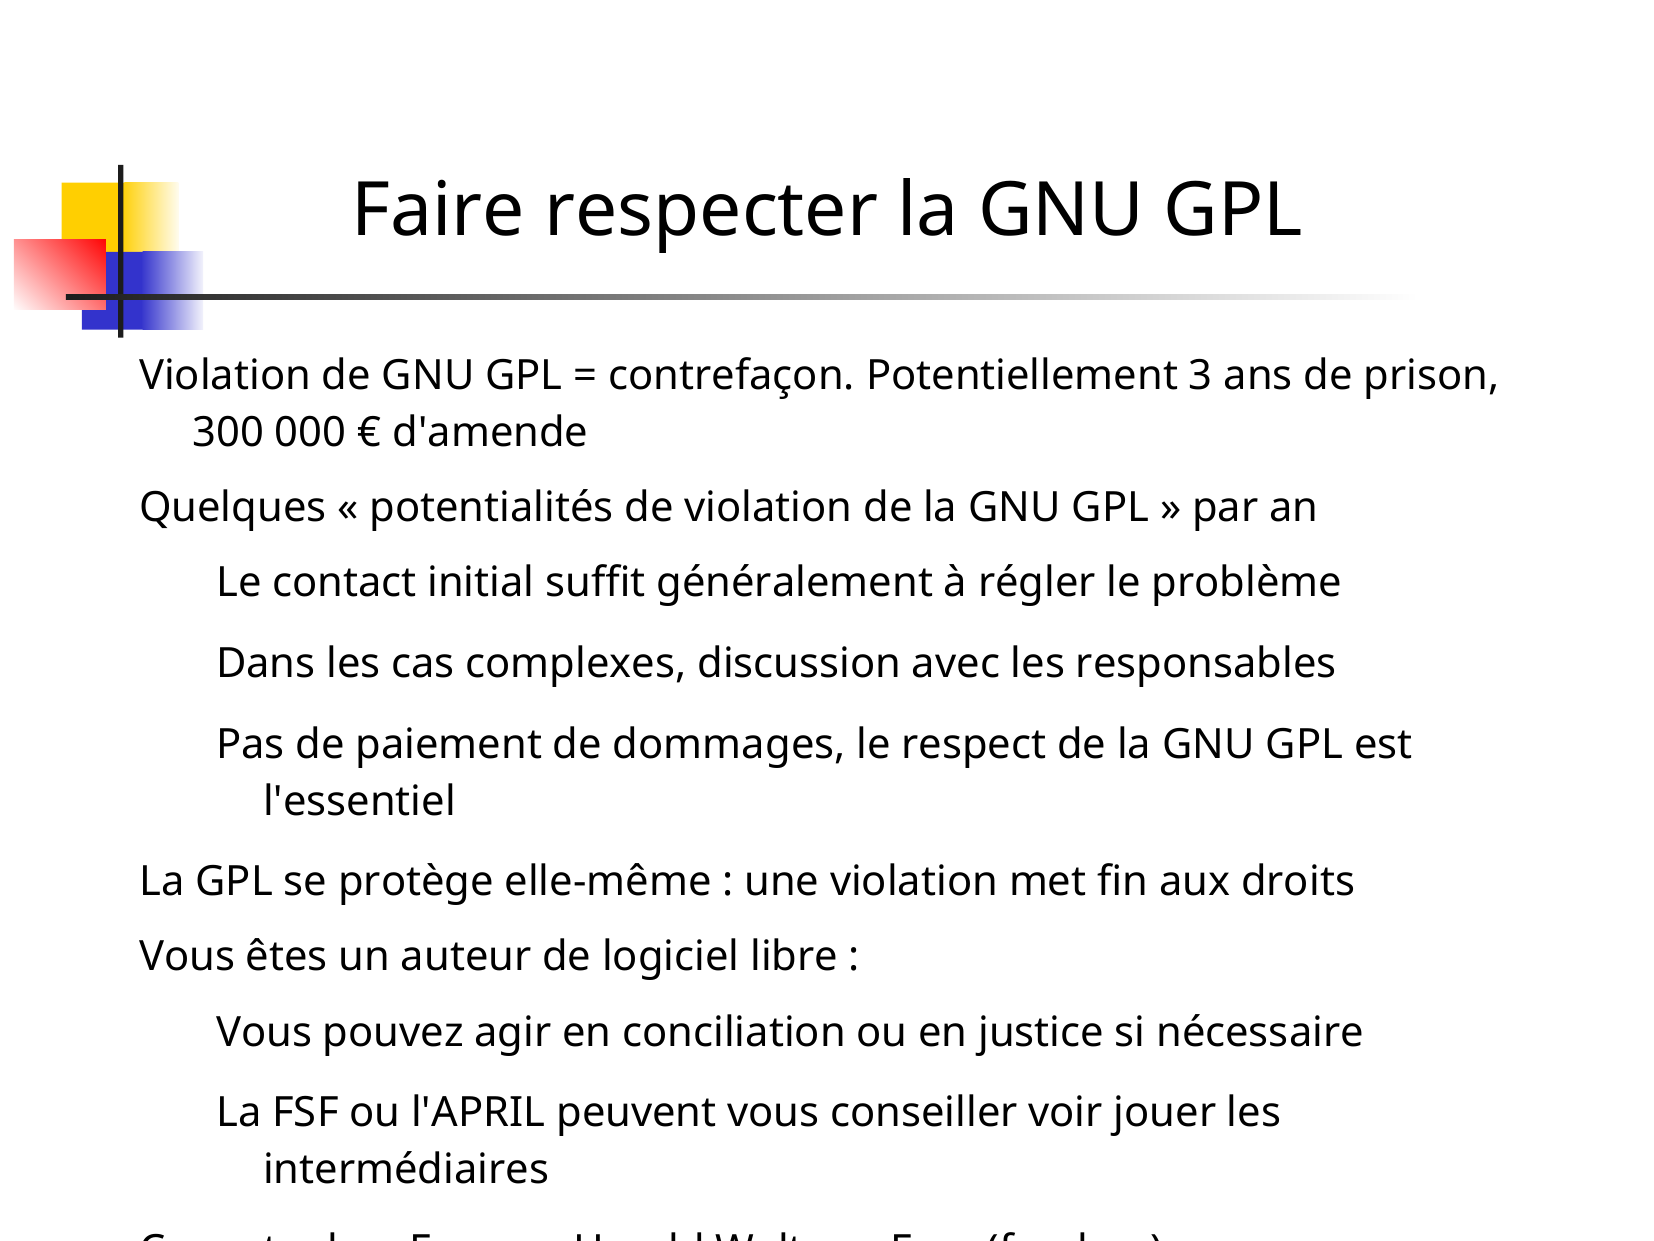

# Faire respecter la GNU GPL
Violation de GNU GPL = contrefaçon. Potentiellement 3 ans de prison, 300 000 € d'amende
Quelques « potentialités de violation de la GNU GPL » par an
Le contact initial suffit généralement à régler le problème
Dans les cas complexes, discussion avec les responsables
Pas de paiement de dommages, le respect de la GNU GPL est l'essentiel
La GPL se protège elle-même : une violation met fin aux droits
Vous êtes un auteur de logiciel libre :
Vous pouvez agir en conciliation ou en justice si nécessaire
La FSF ou l'APRIL peuvent vous conseiller voir jouer les intermédiaires
Cas actuel en France : Harald Welte vs Free (freebox)